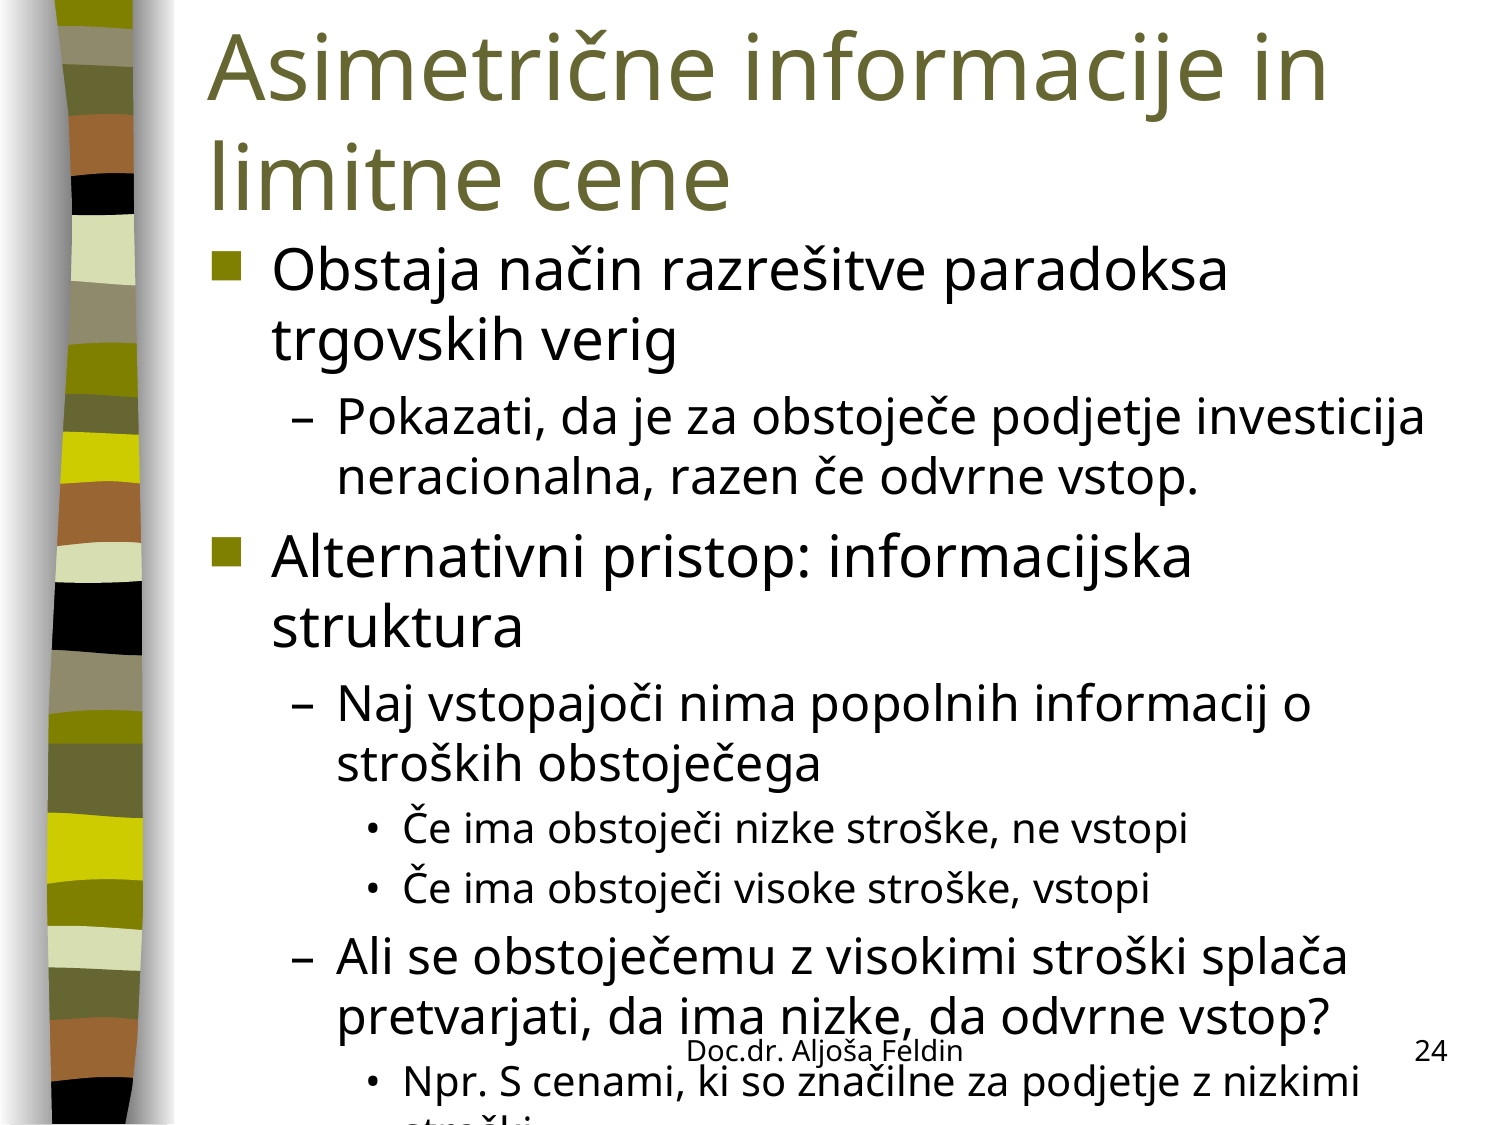

# Asimetrične informacije in limitne cene
Obstaja način razrešitve paradoksa trgovskih verig
Pokazati, da je za obstoječe podjetje investicija neracionalna, razen če odvrne vstop.
Alternativni pristop: informacijska struktura
Naj vstopajoči nima popolnih informacij o stroških obstoječega
Če ima obstoječi nizke stroške, ne vstopi
Če ima obstoječi visoke stroške, vstopi
Ali se obstoječemu z visokimi stroški splača pretvarjati, da ima nizke, da odvrne vstop?
Npr. S cenami, ki so značilne za podjetje z nizkimi stroški
Doc.dr. Aljoša Feldin